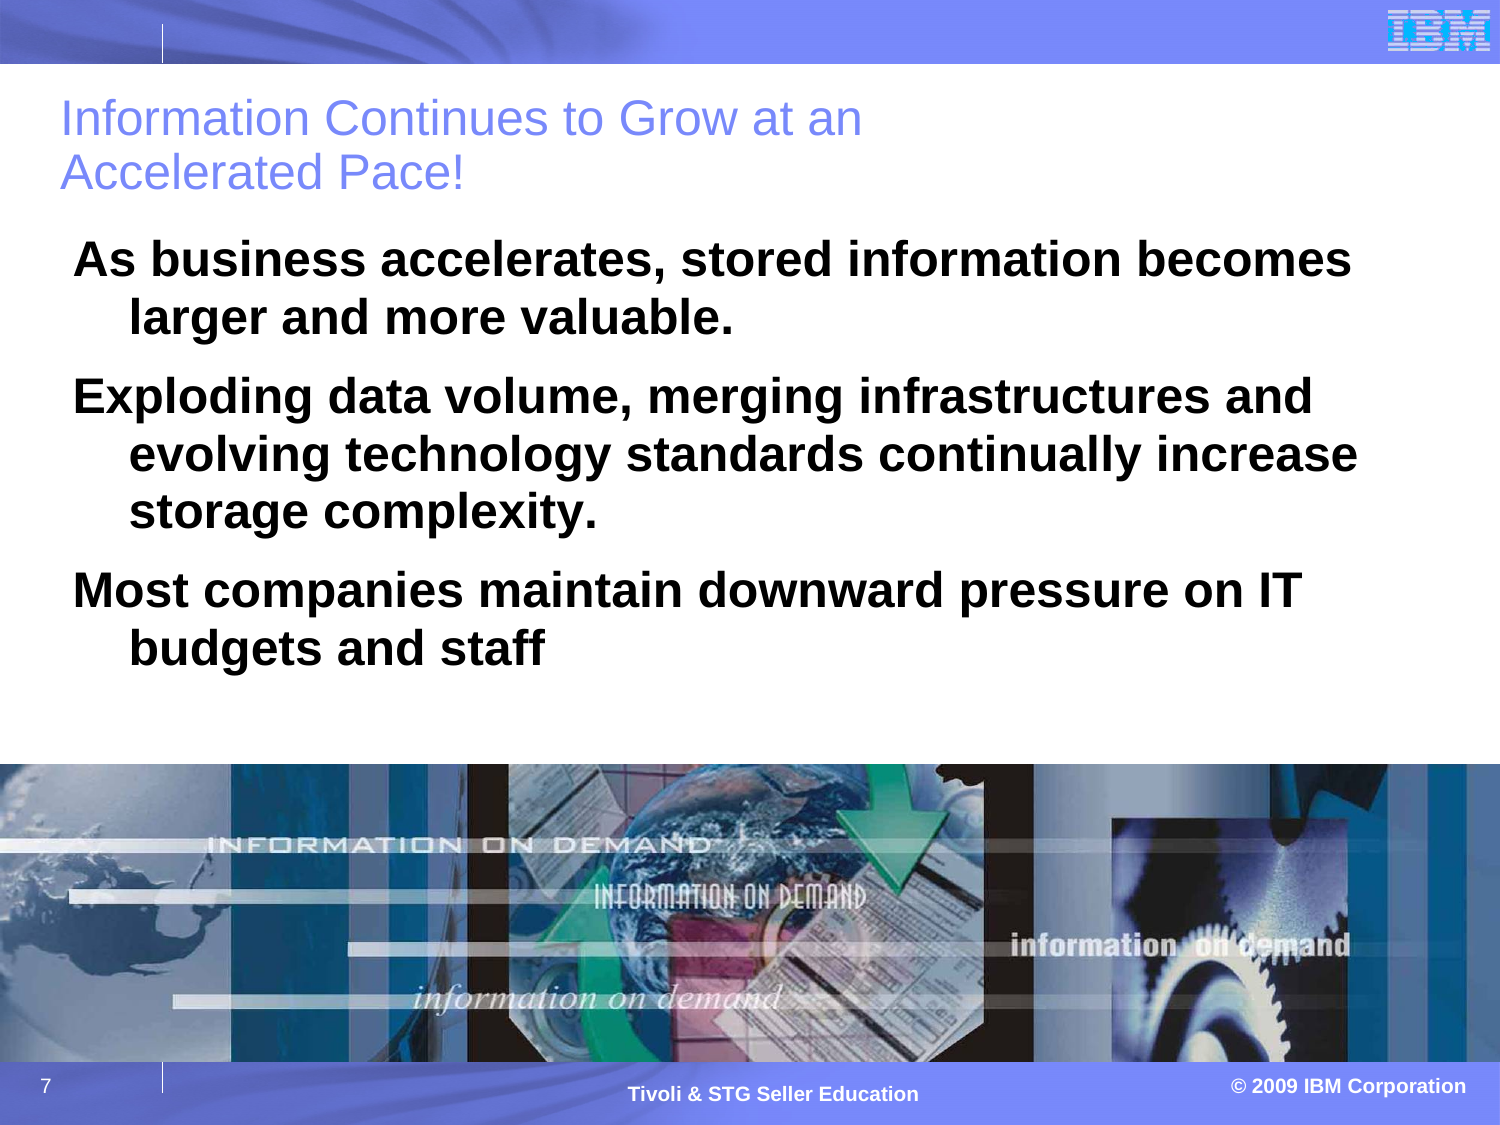

# Information Continues to Grow at an Accelerated Pace!
As business accelerates, stored information becomes larger and more valuable.
Exploding data volume, merging infrastructures and evolving technology standards continually increase storage complexity.
Most companies maintain downward pressure on IT budgets and staff